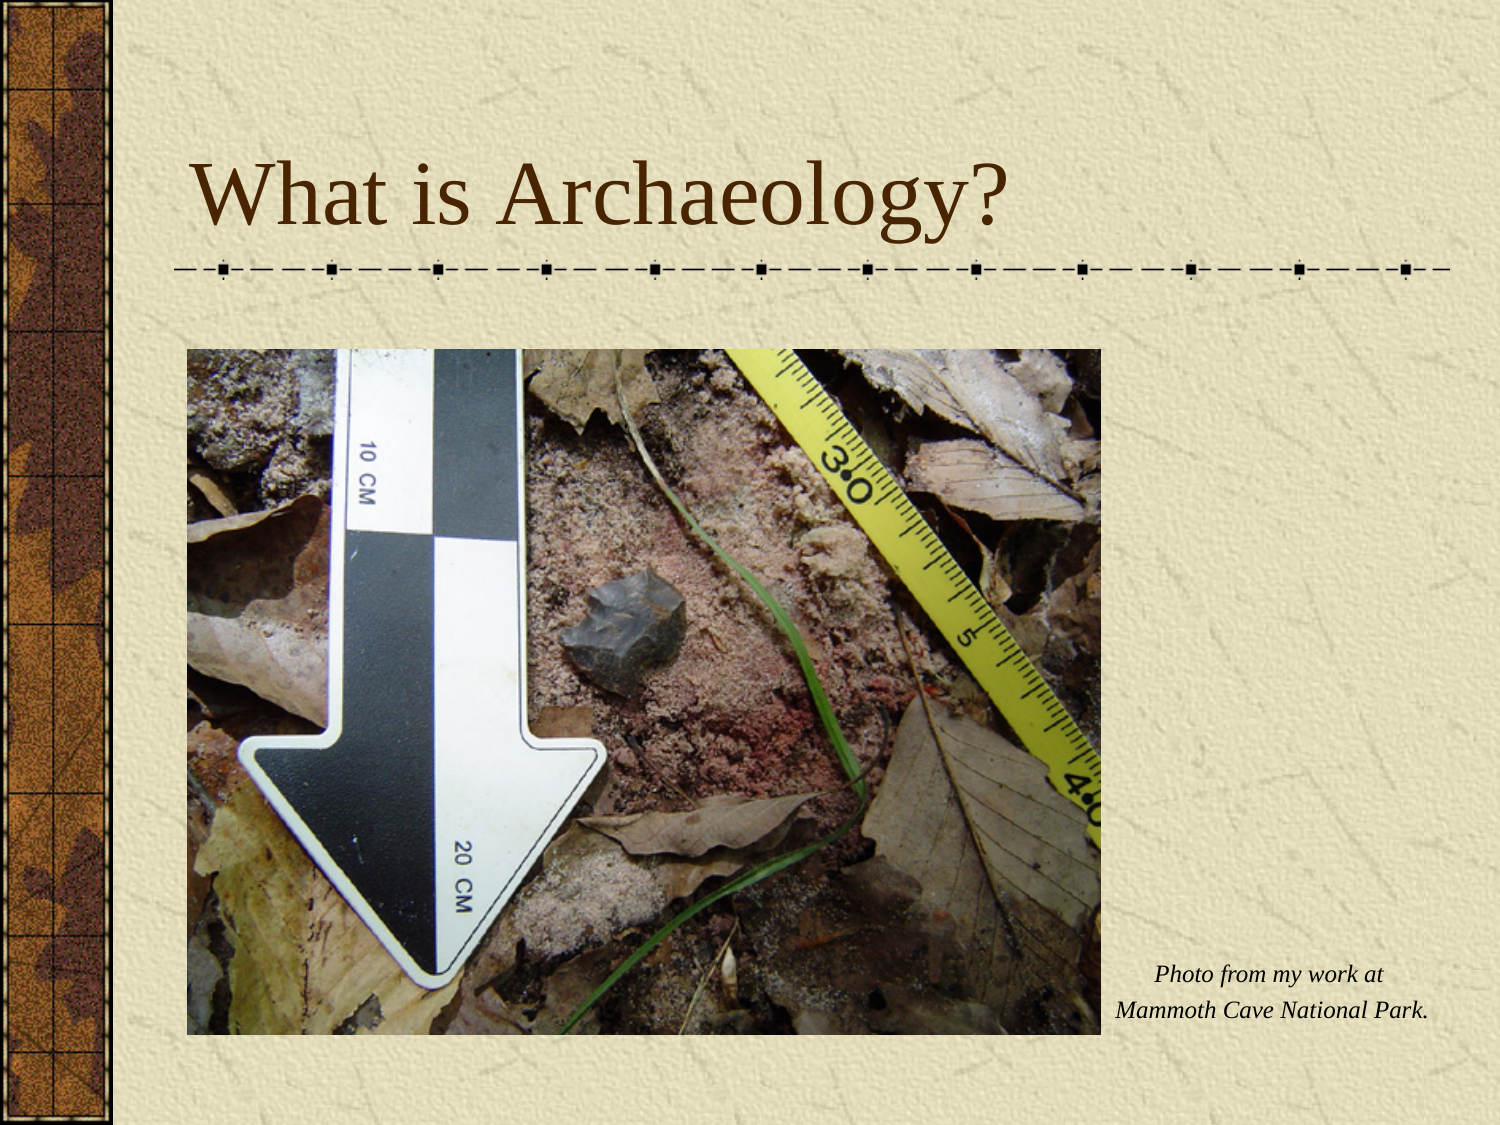

# What is Archaeology?
Photo from my work at
Mammoth Cave National Park.